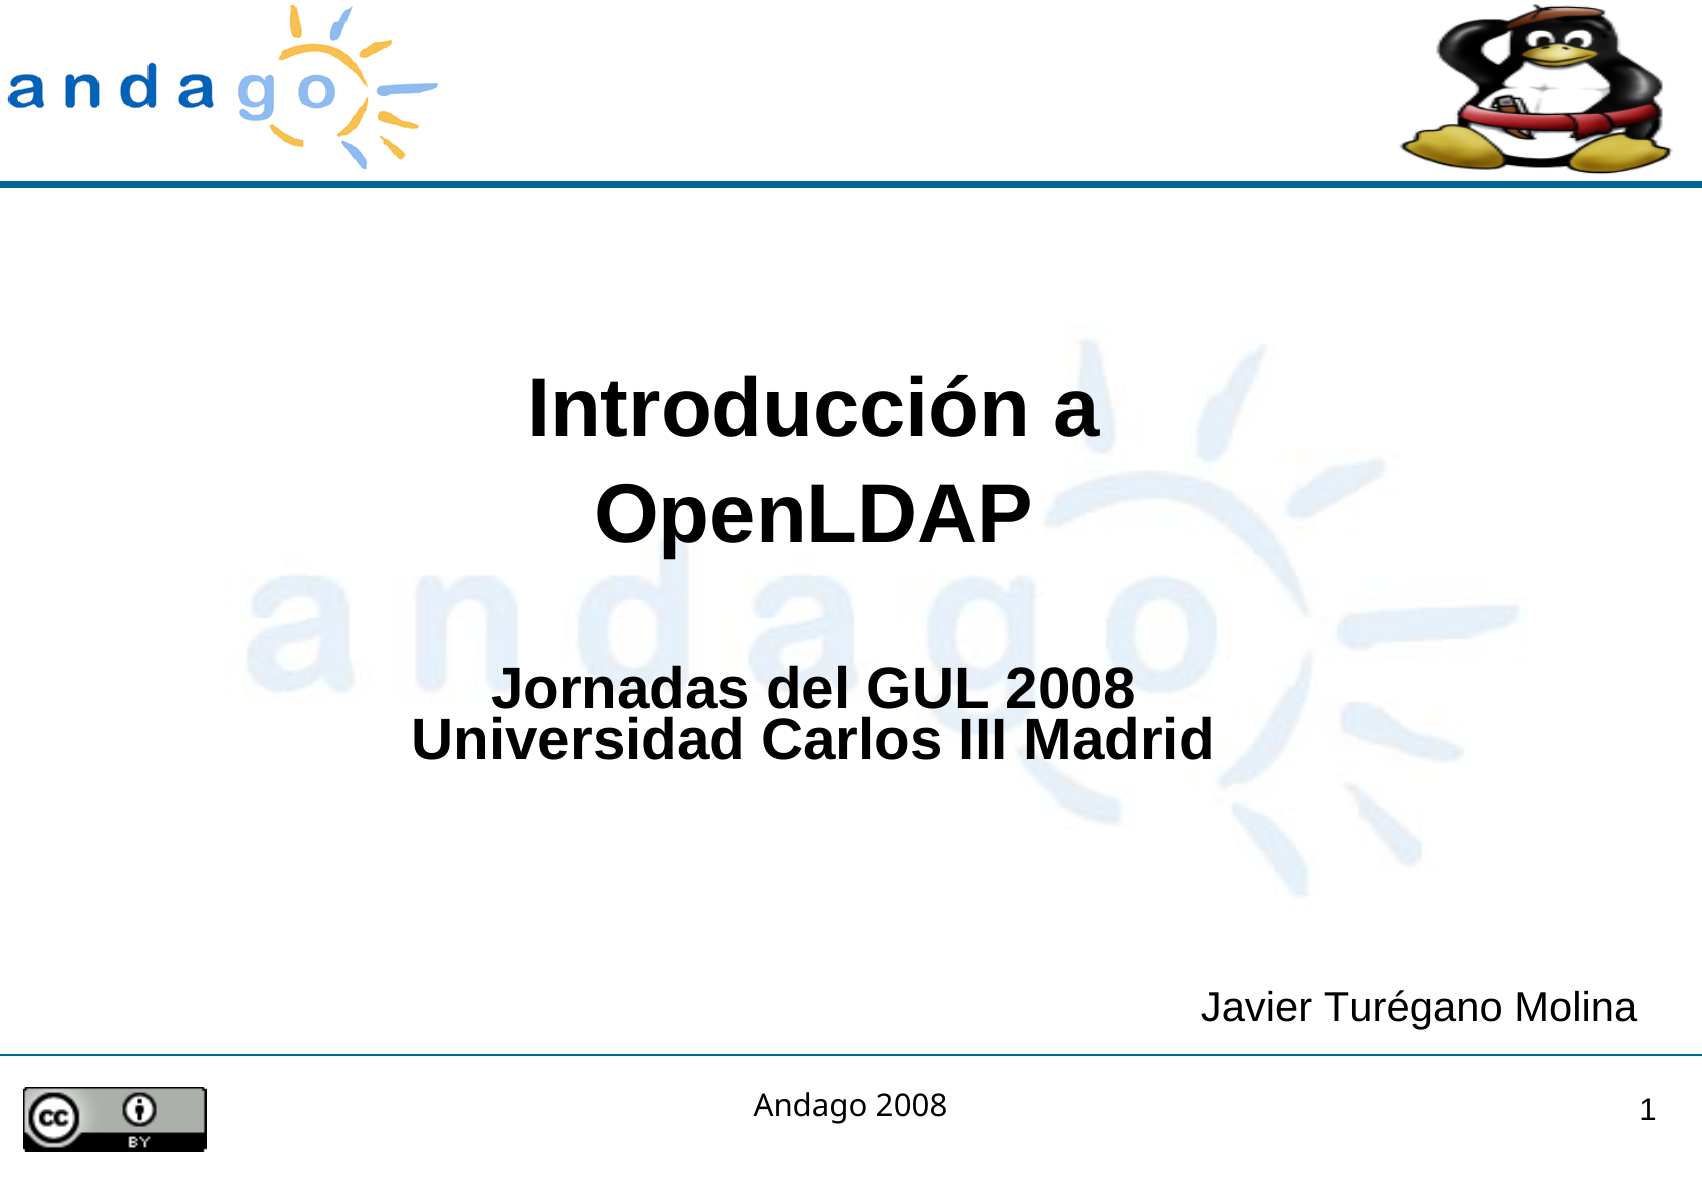

Introducción a
OpenLDAP
Jornadas del GUL 2008
Universidad Carlos III Madrid
Javier Turégano Molina